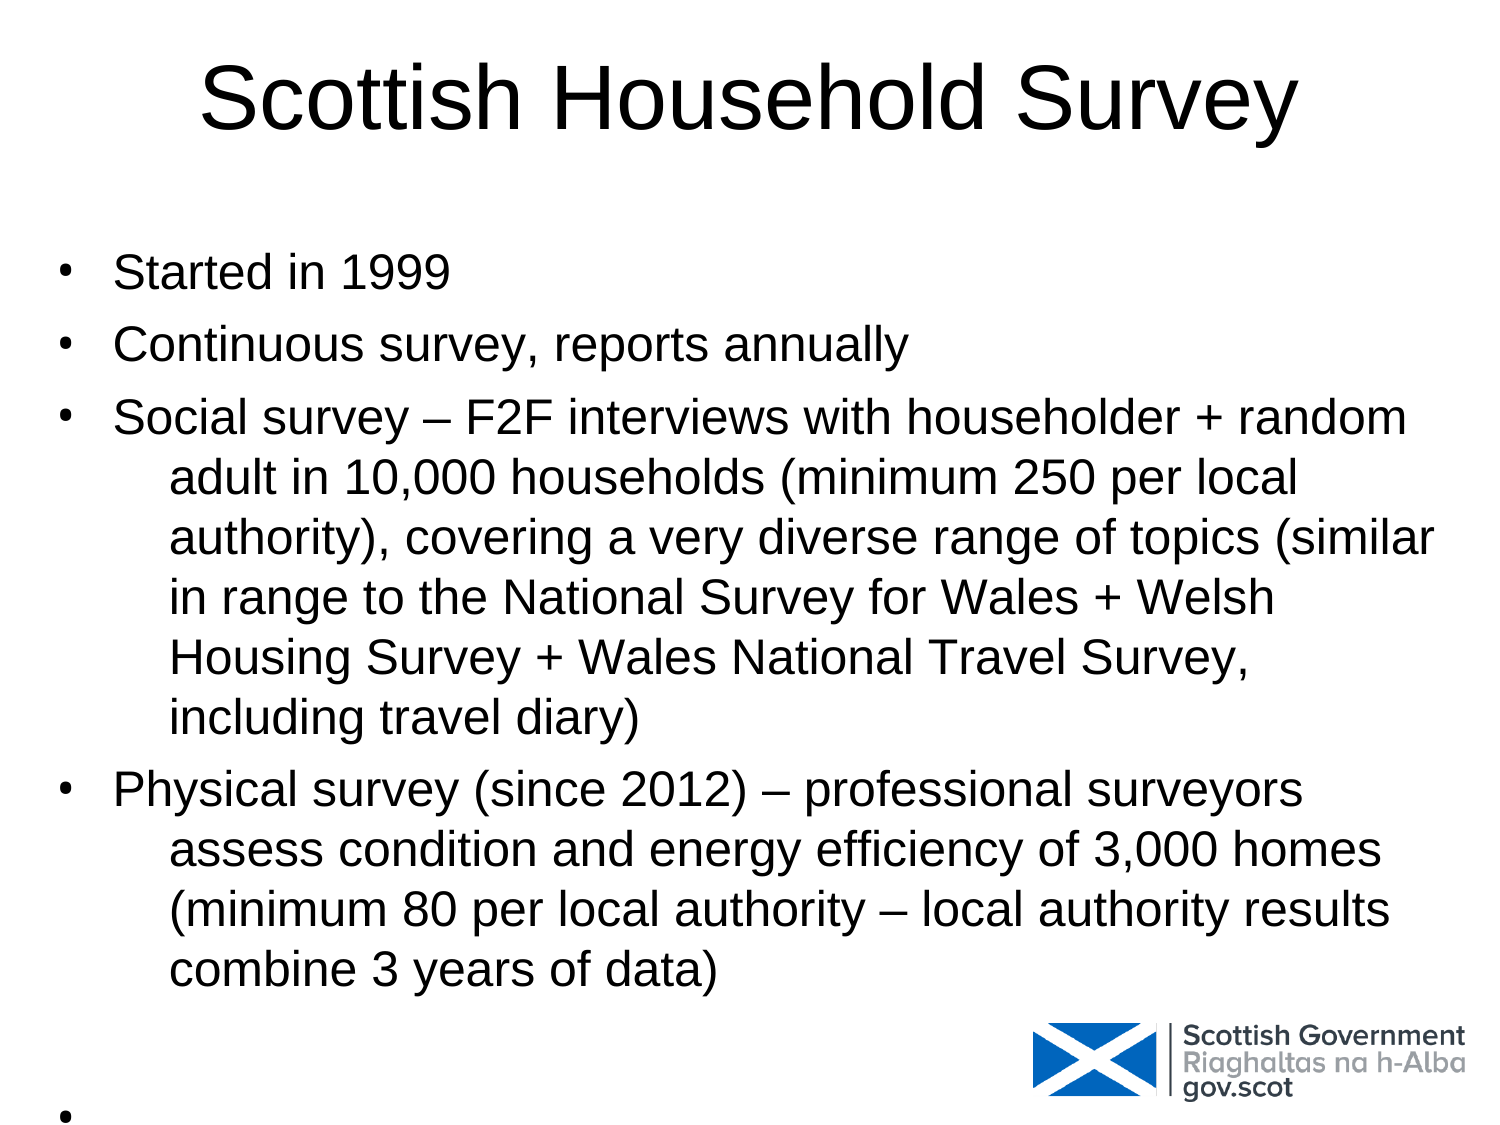

Scottish Household Survey
# Started in 1999
Continuous survey, reports annually
Social survey – F2F interviews with householder + random adult in 10,000 households (minimum 250 per local authority), covering a very diverse range of topics (similar in range to the National Survey for Wales + Welsh Housing Survey + Wales National Travel Survey, including travel diary)
Physical survey (since 2012) – professional surveyors assess condition and energy efficiency of 3,000 homes (minimum 80 per local authority – local authority results combine 3 years of data)